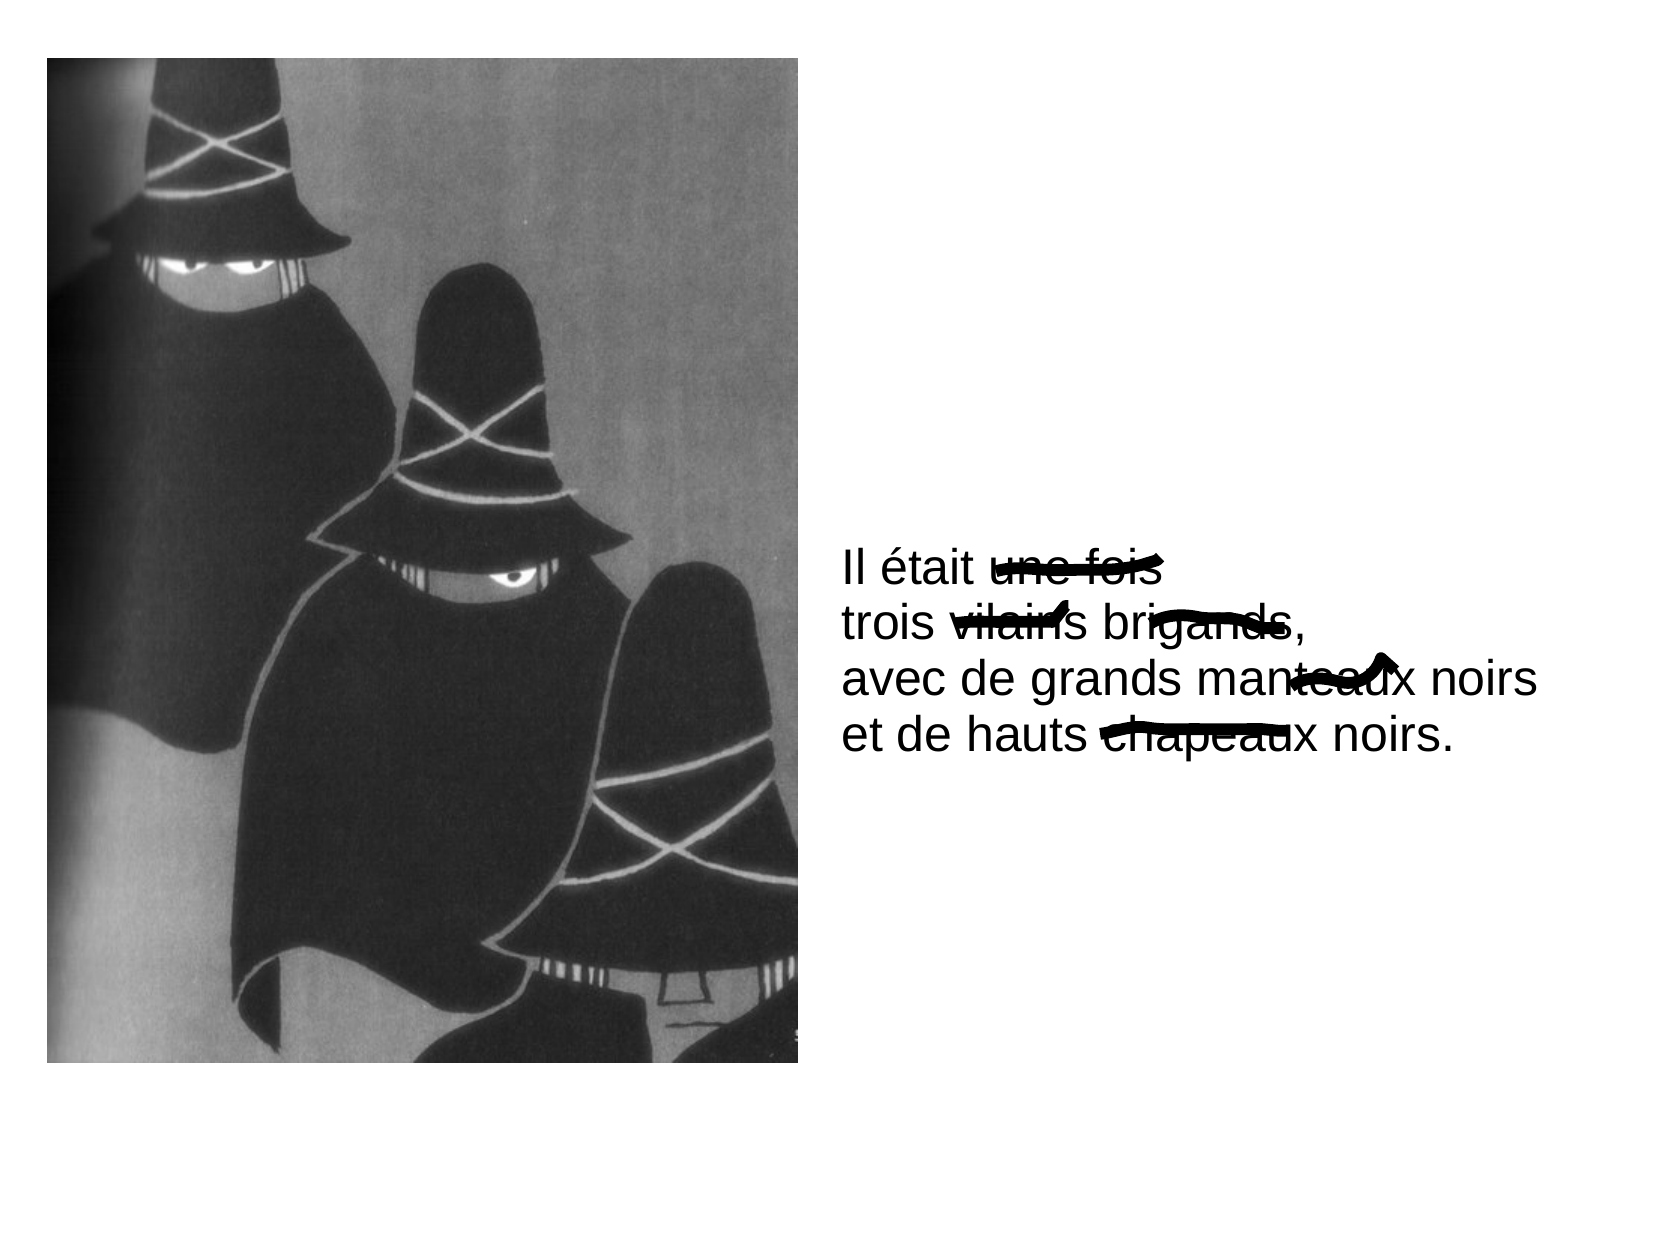

Il était une fois
trois vilains brigands,
avec de grands manteaux noirs
et de hauts chapeaux noirs.